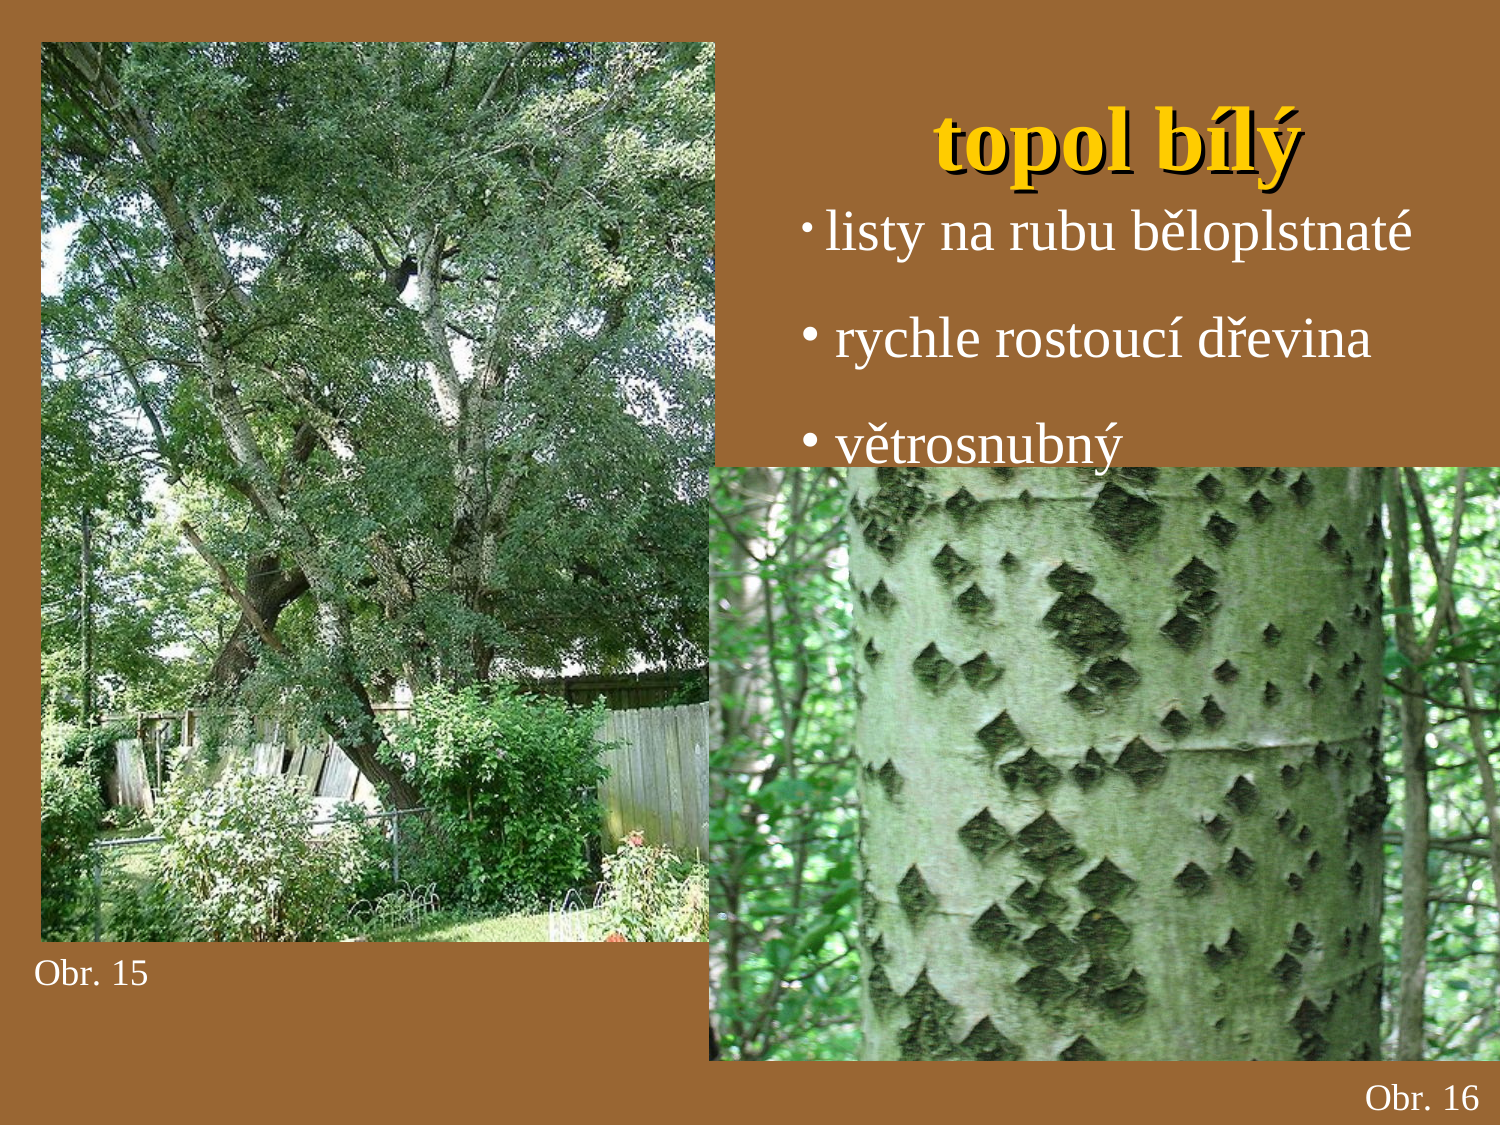

# topol bílý
 listy na rubu běloplstnaté
 rychle rostoucí dřevina
 větrosnubný
 Obr. 15
 Obr. 16